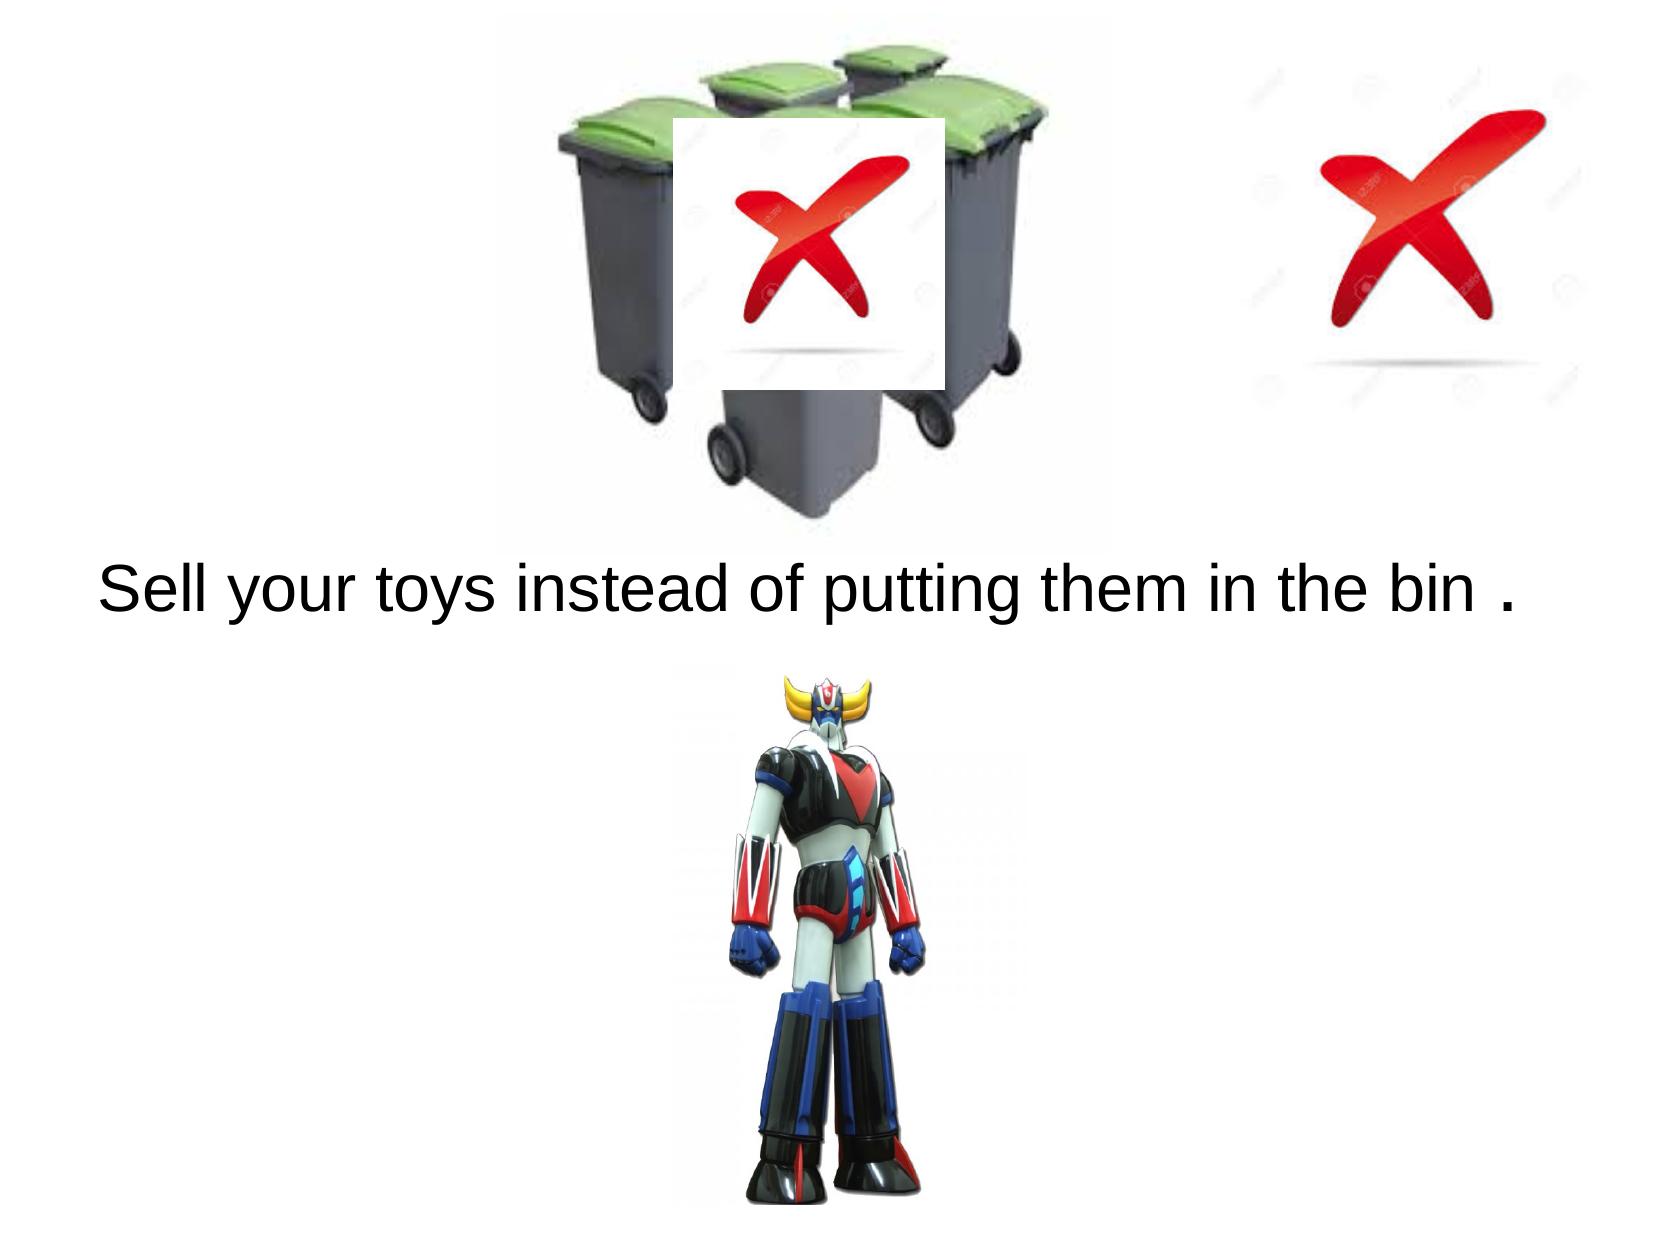

Sell your toys instead of putting them in the bin .